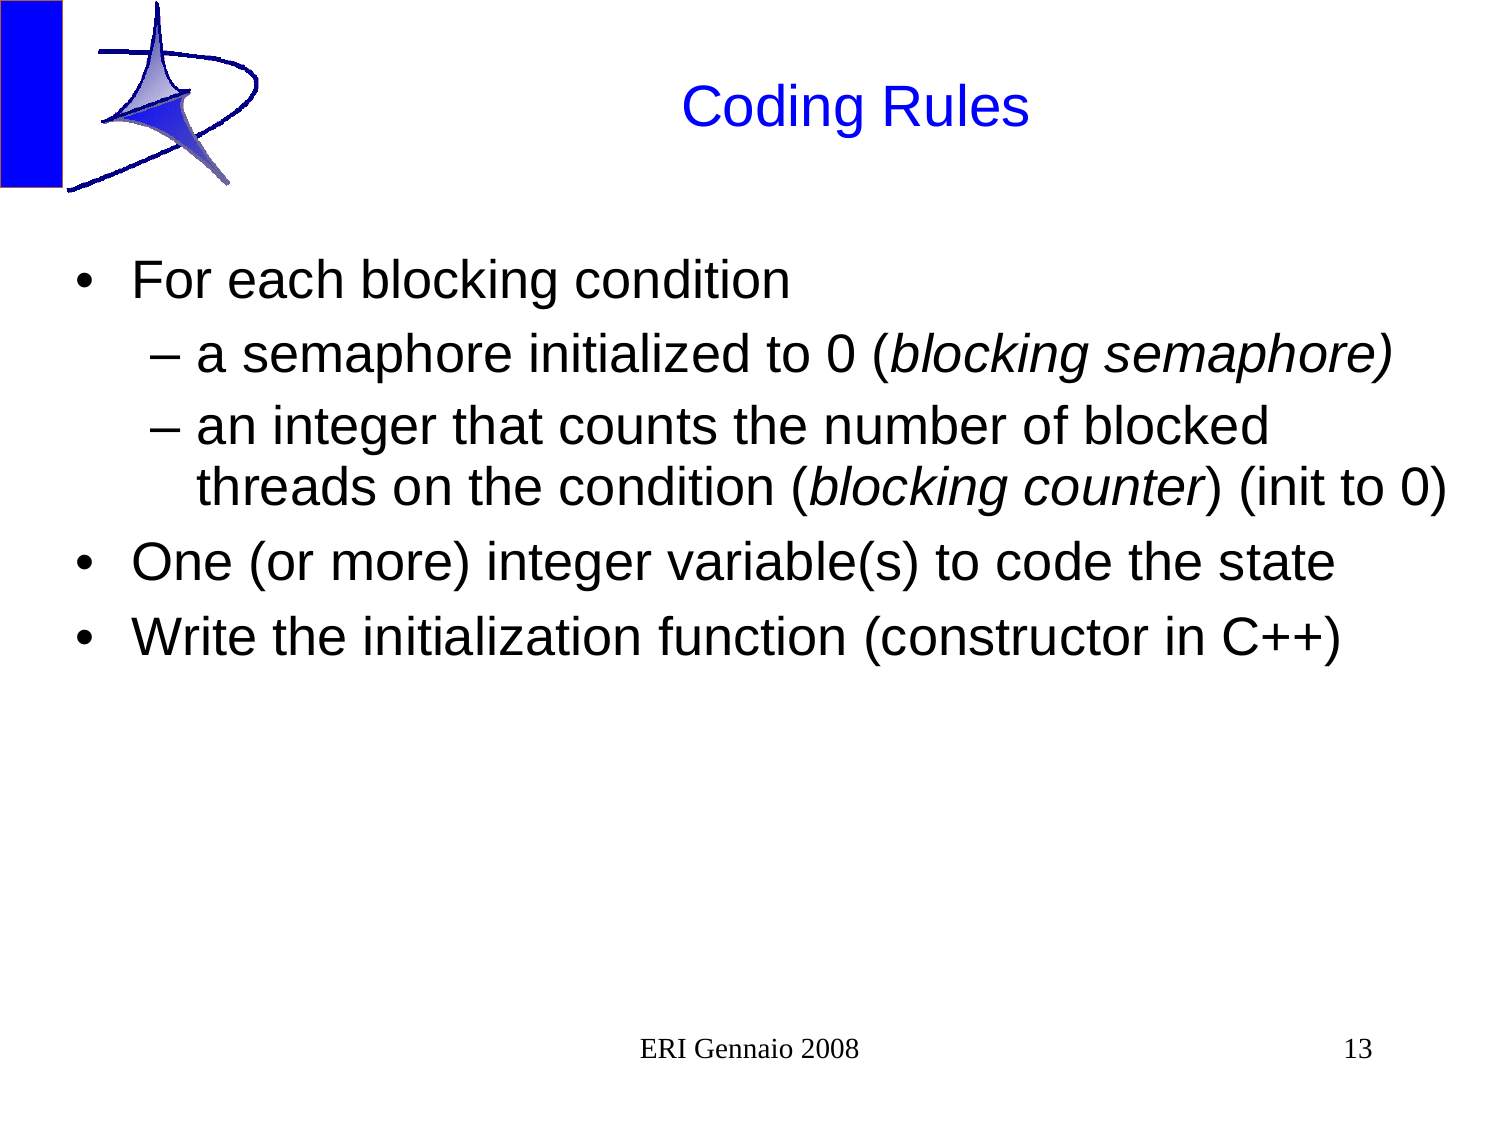

# Coding Rules
For each blocking condition
a semaphore initialized to 0 (blocking semaphore)
an integer that counts the number of blocked threads on the condition (blocking counter) (init to 0)
One (or more) integer variable(s) to code the state
Write the initialization function (constructor in C++)
ERI Gennaio 2008
13